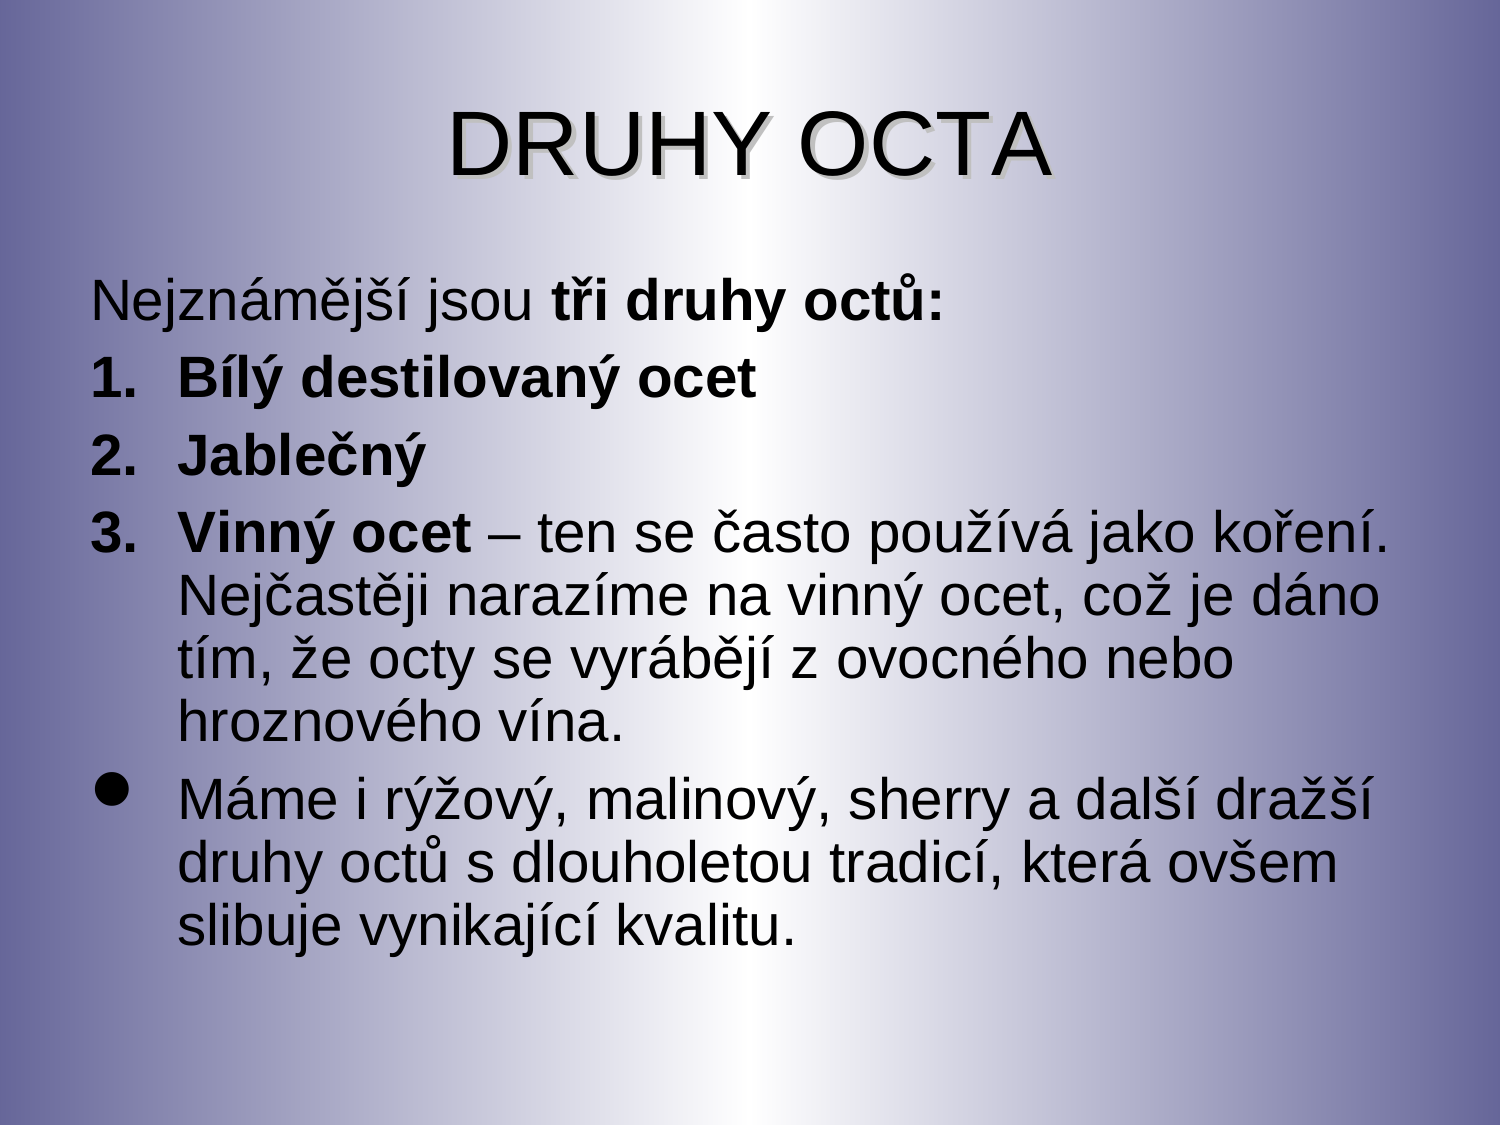

# DRUHY OCTA
Nejznámější jsou tři druhy octů:
Bílý destilovaný ocet
Jablečný
Vinný ocet – ten se často používá jako koření. Nejčastěji narazíme na vinný ocet, což je dáno tím, že octy se vyrábějí z ovocného nebo hroznového vína.
Máme i rýžový, malinový, sherry a další dražší druhy octů s dlouholetou tradicí, která ovšem slibuje vynikající kvalitu.